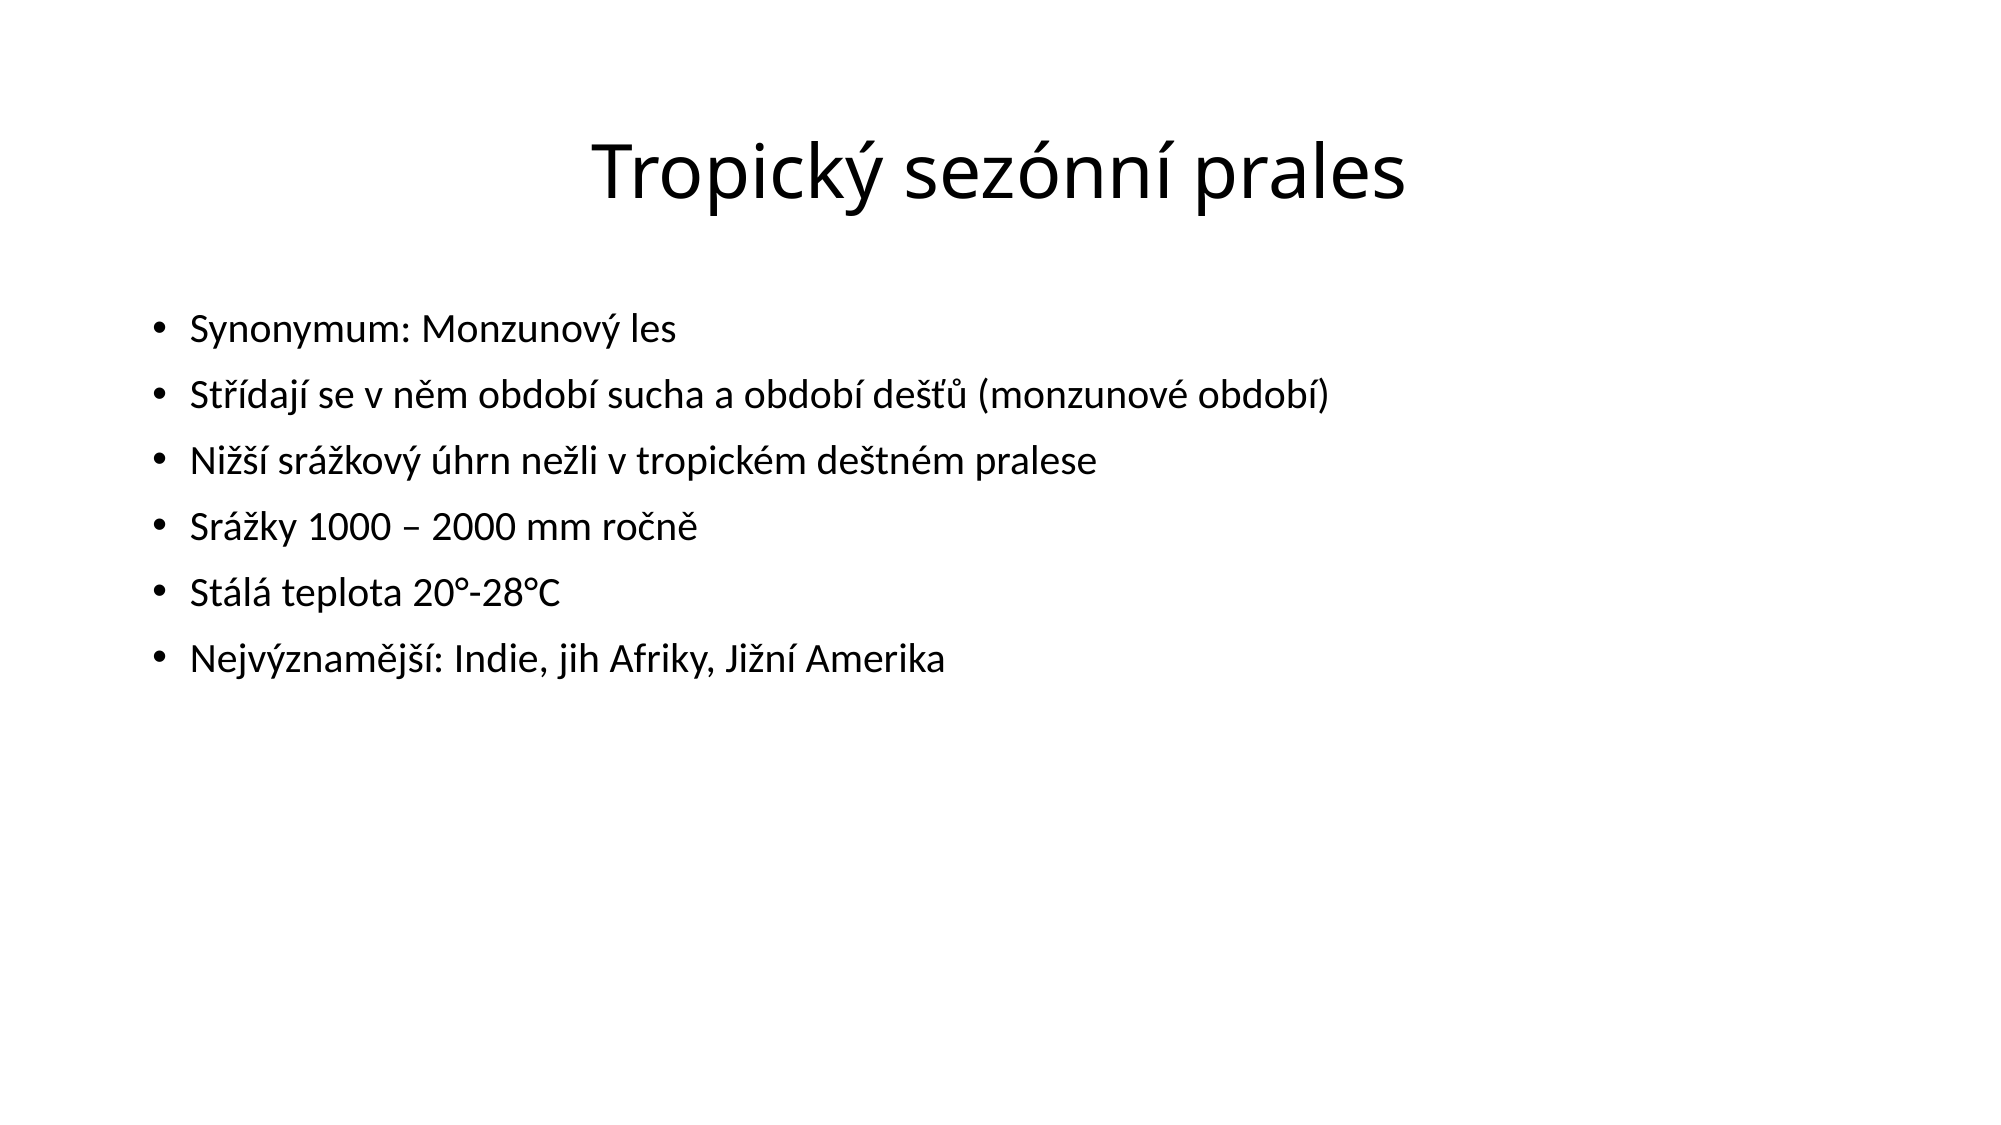

# Tropický sezónní prales
Synonymum: Monzunový les
Střídají se v něm období sucha a období dešťů (monzunové období)
Nižší srážkový úhrn nežli v tropickém deštném pralese
Srážky 1000 – 2000 mm ročně
Stálá teplota 20°-28°C
Nejvýznamější: Indie, jih Afriky, Jižní Amerika